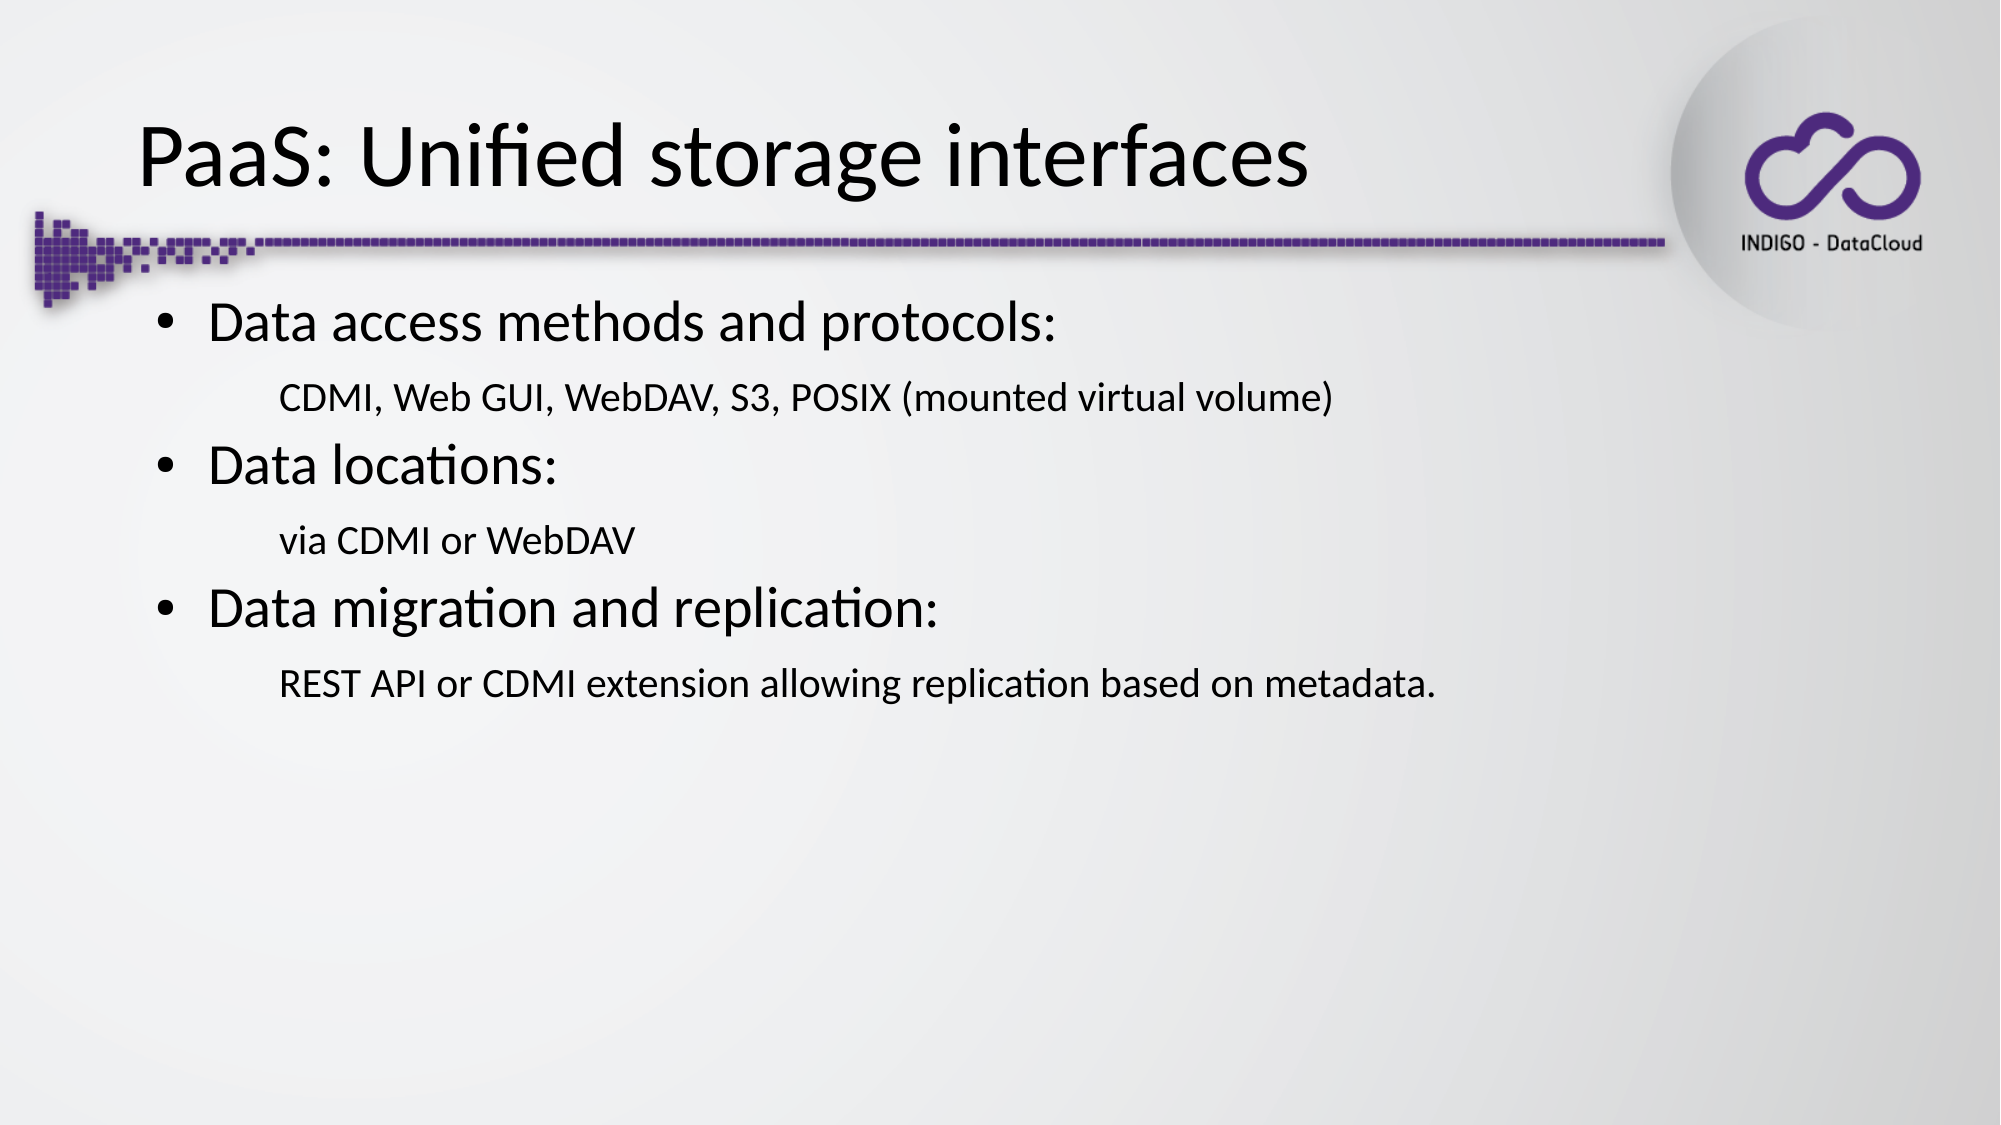

# PaaS: Unified storage interfaces
Data access methods and protocols:
CDMI, Web GUI, WebDAV, S3, POSIX (mounted virtual volume)
Data locations:
via CDMI or WebDAV
Data migration and replication:
REST API or CDMI extension allowing replication based on metadata.